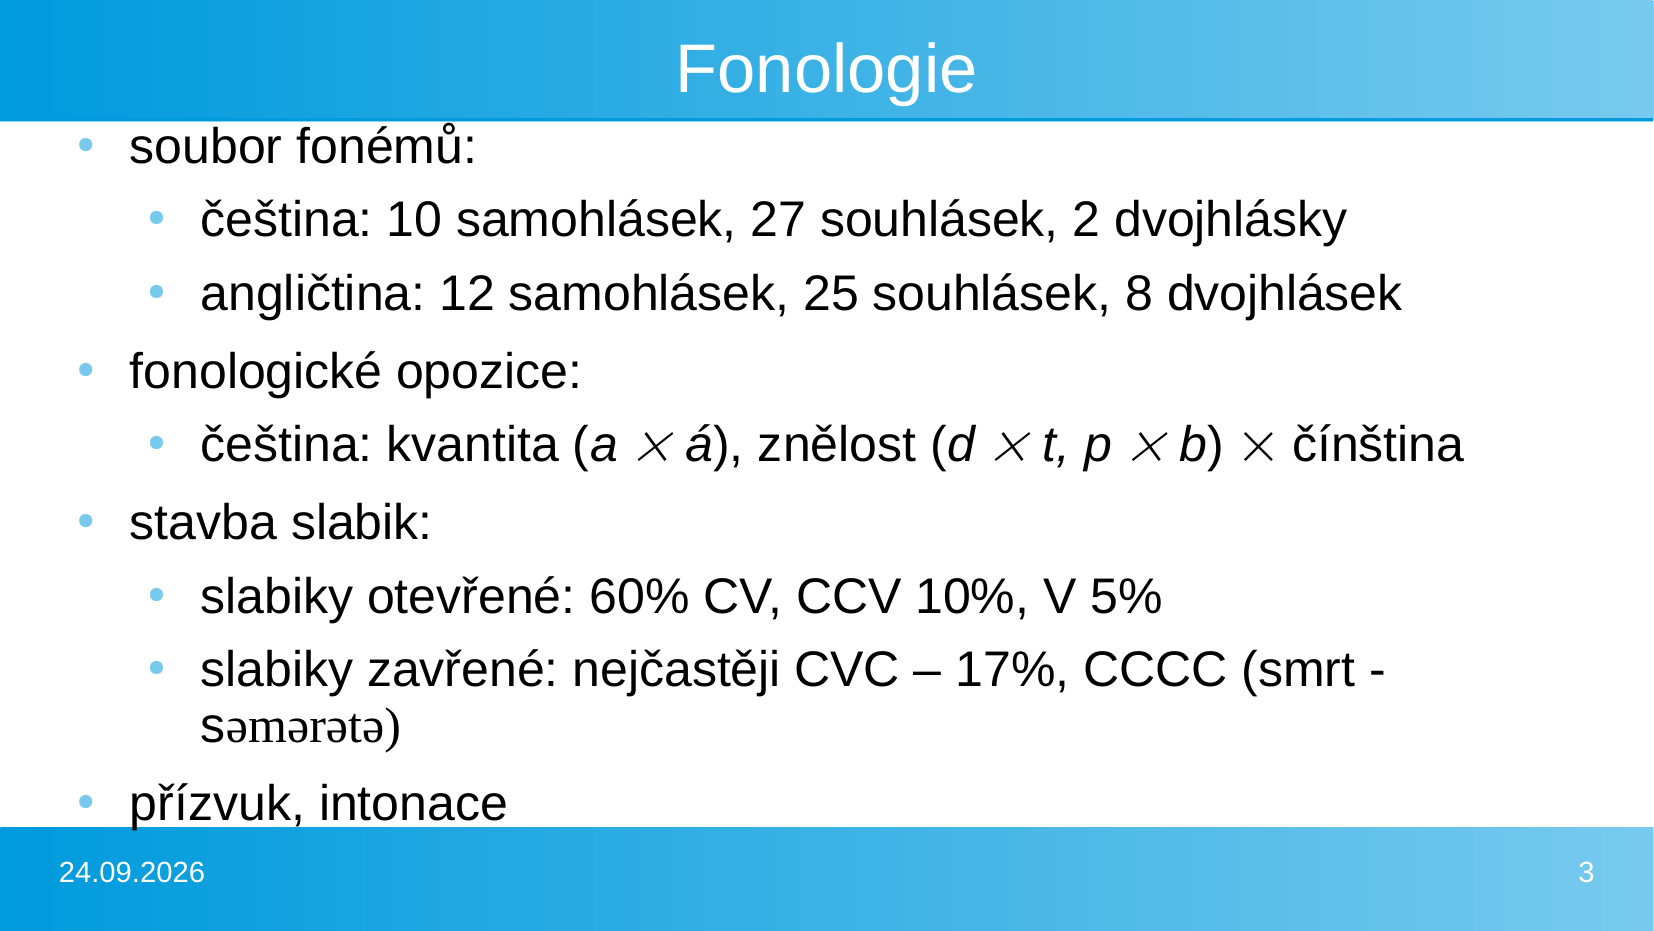

# Fonologie
soubor fonémů:
čeština: 10 samohlásek, 27 souhlásek, 2 dvojhlásky
angličtina: 12 samohlásek, 25 souhlásek, 8 dvojhlásek
fonologické opozice:
čeština: kvantita (a  á), znělost (d  t, p  b)  čínština
stavba slabik:
slabiky otevřené: 60% CV, CCV 10%, V 5%
slabiky zavřené: nejčastěji CVC – 17%, CCCC (smrt - səmərətə)
přízvuk, intonace
3